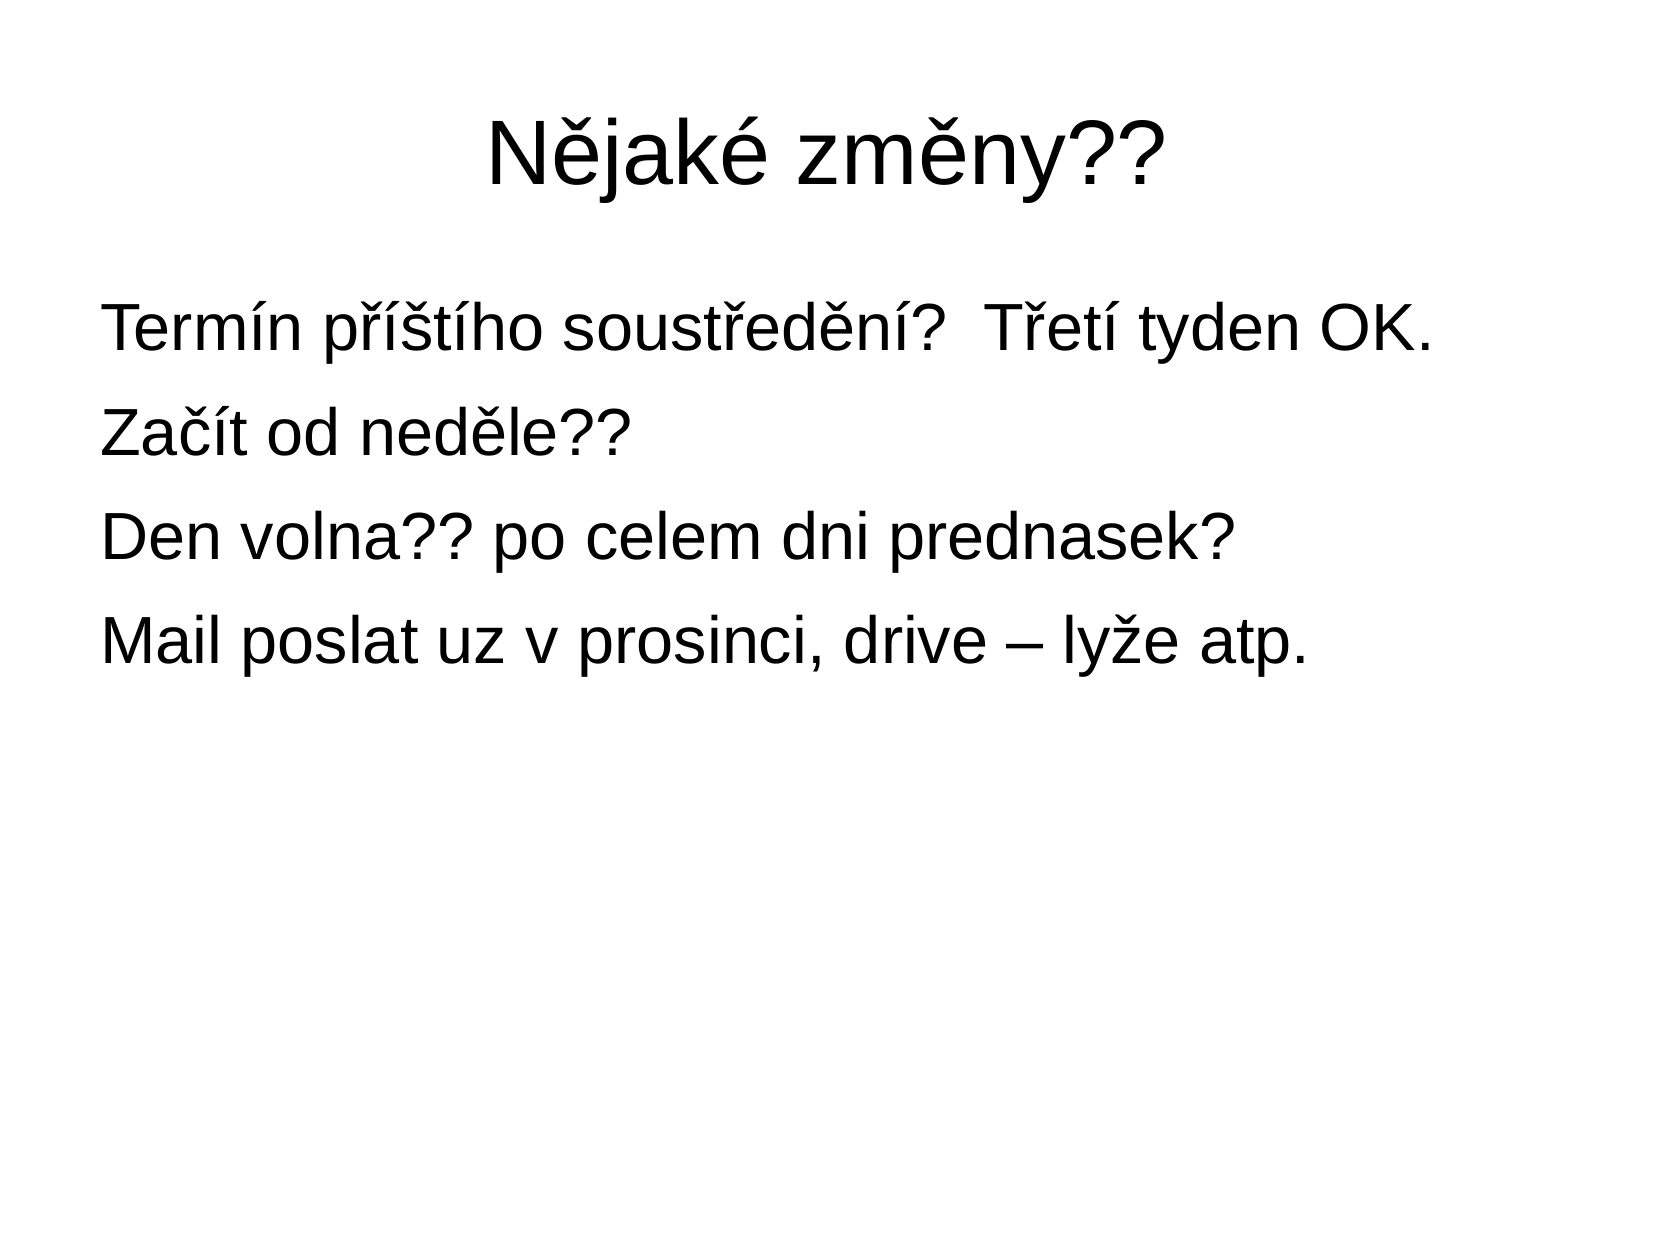

# Nějaké změny??
Termín příštího soustředění? Třetí tyden OK.
Začít od neděle??
Den volna?? po celem dni prednasek?
Mail poslat uz v prosinci, drive – lyže atp.